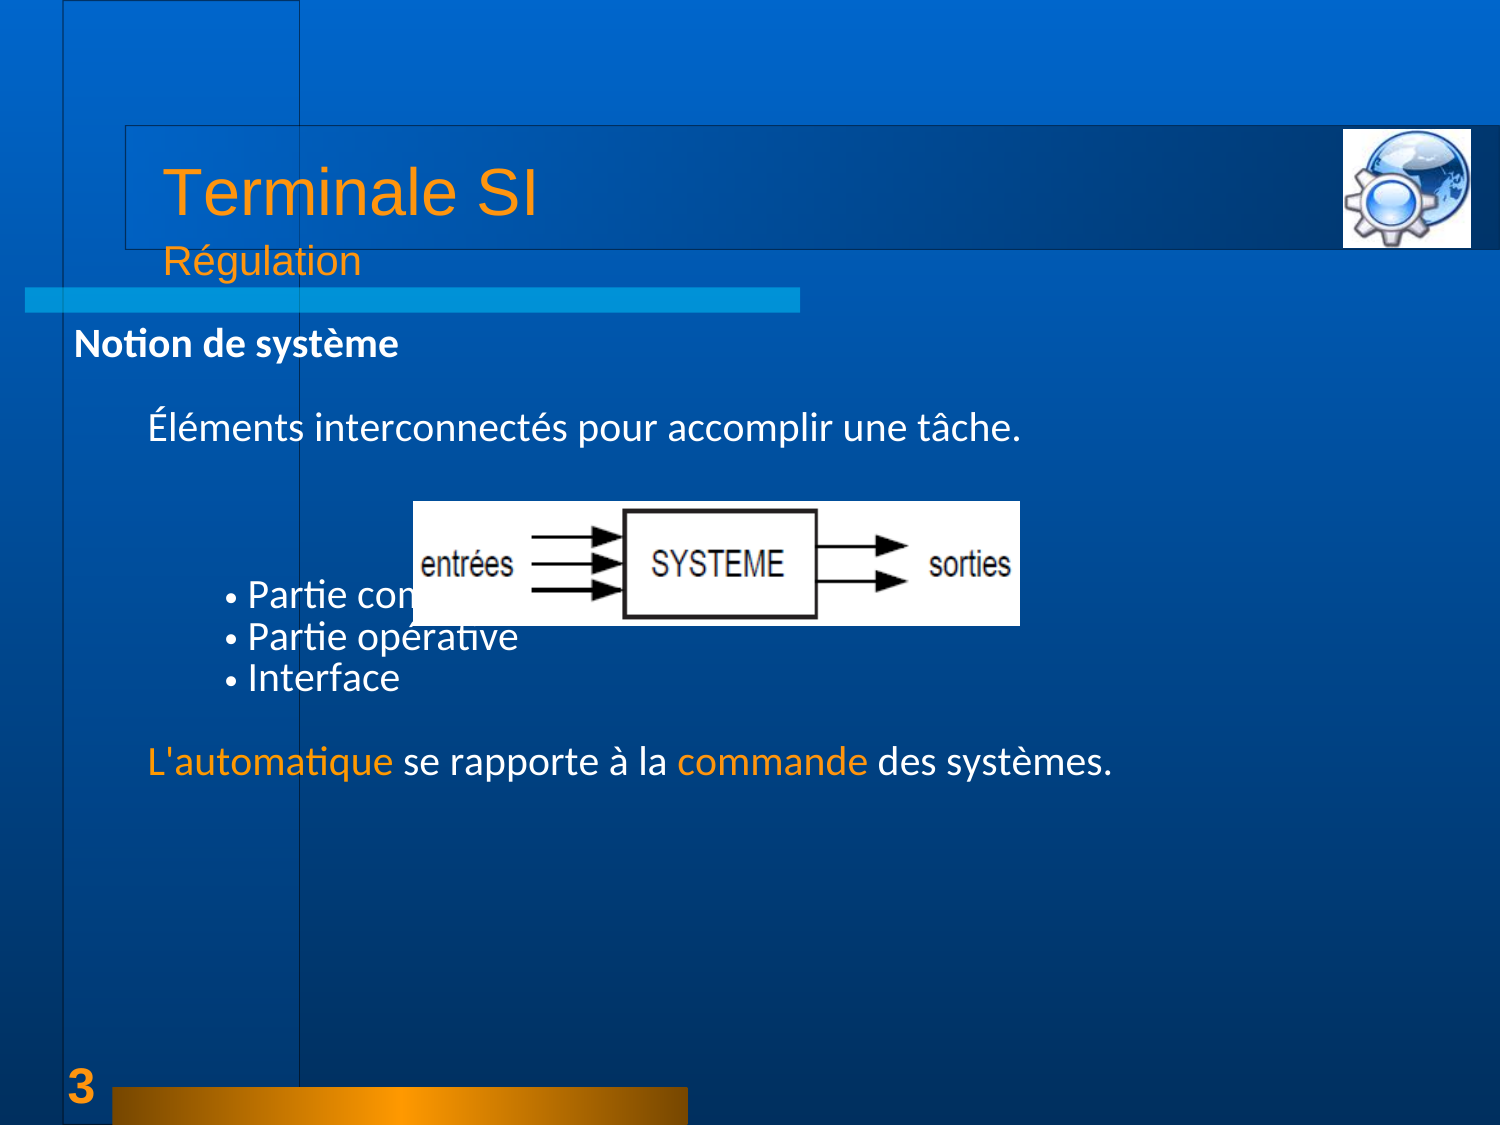

Notion de système
	Éléments interconnectés pour accomplir une tâche.
 Partie commande
 Partie opérative
 Interface
	L'automatique se rapporte à la commande des systèmes.